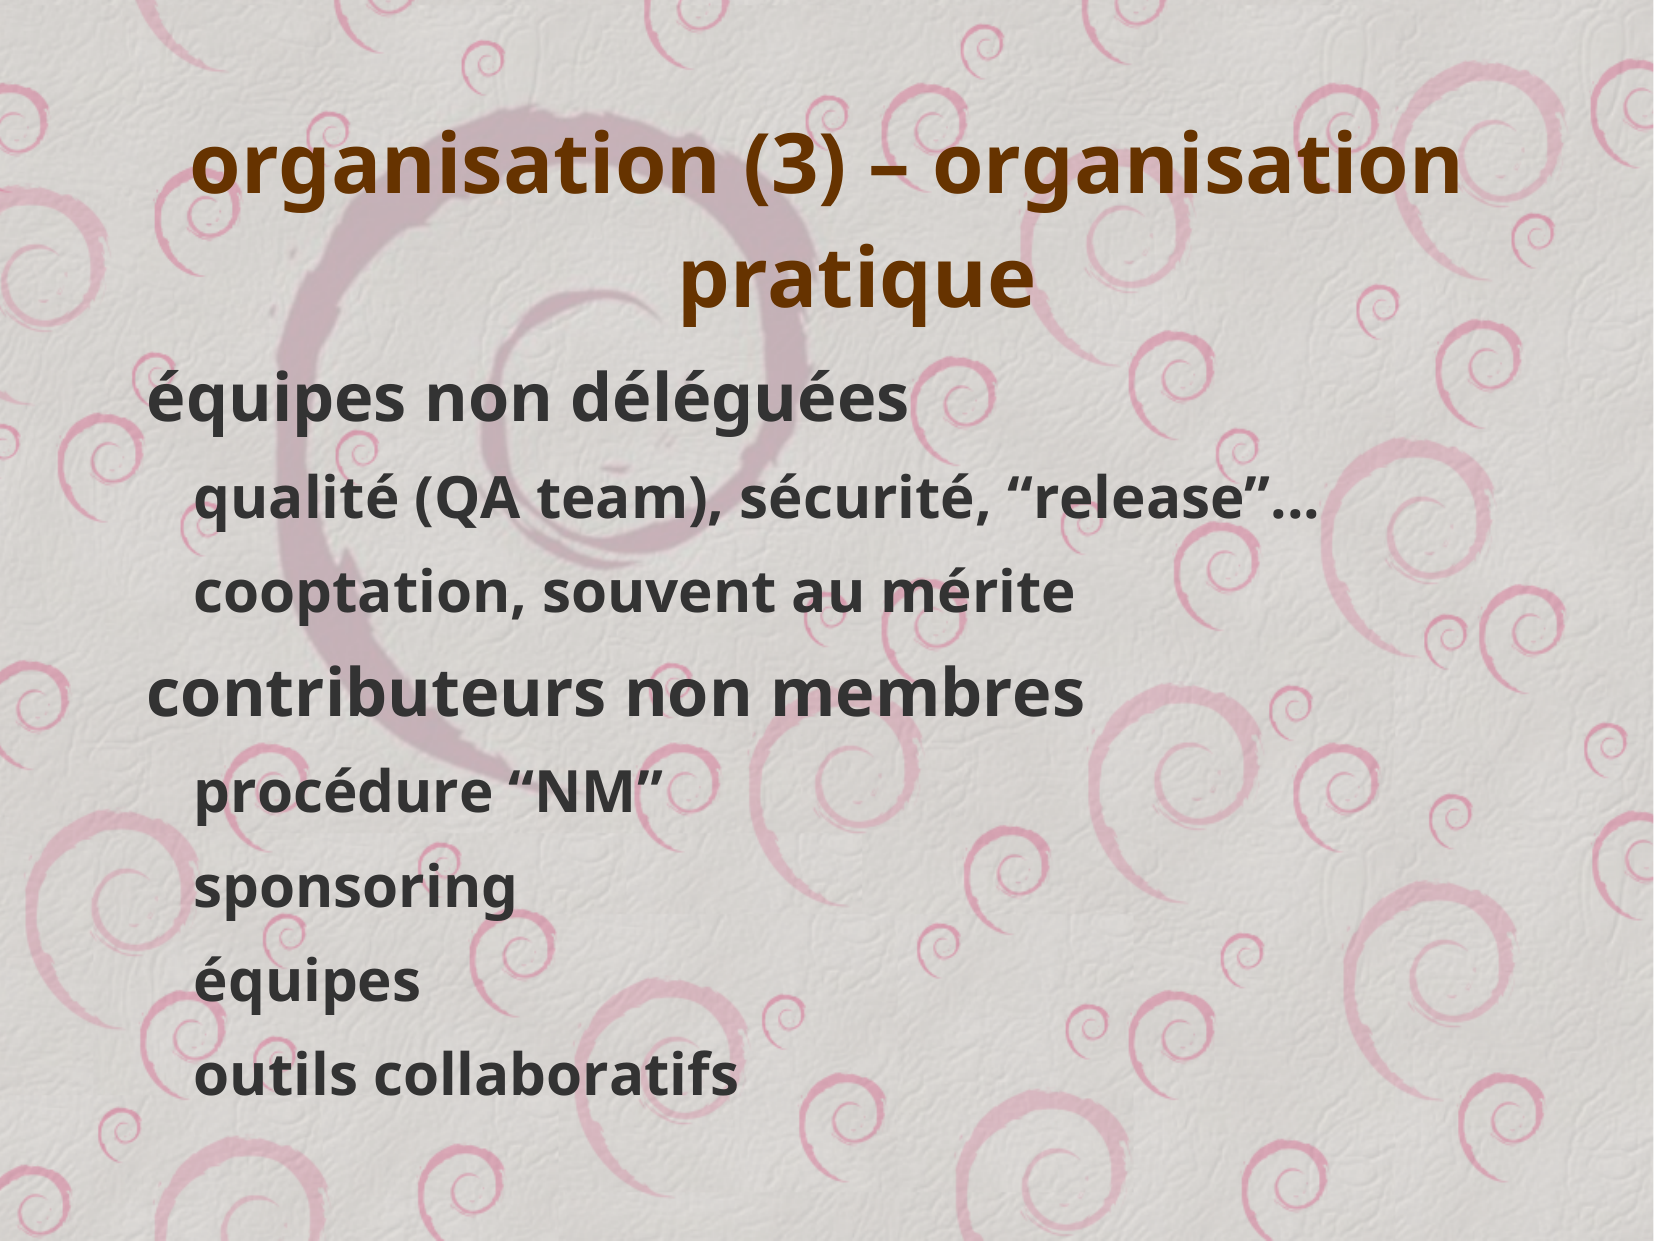

# organisation (3) – organisation pratique
équipes non déléguées
qualité (QA team), sécurité, “release”...
cooptation, souvent au mérite
contributeurs non membres
procédure “NM”
sponsoring
équipes
outils collaboratifs